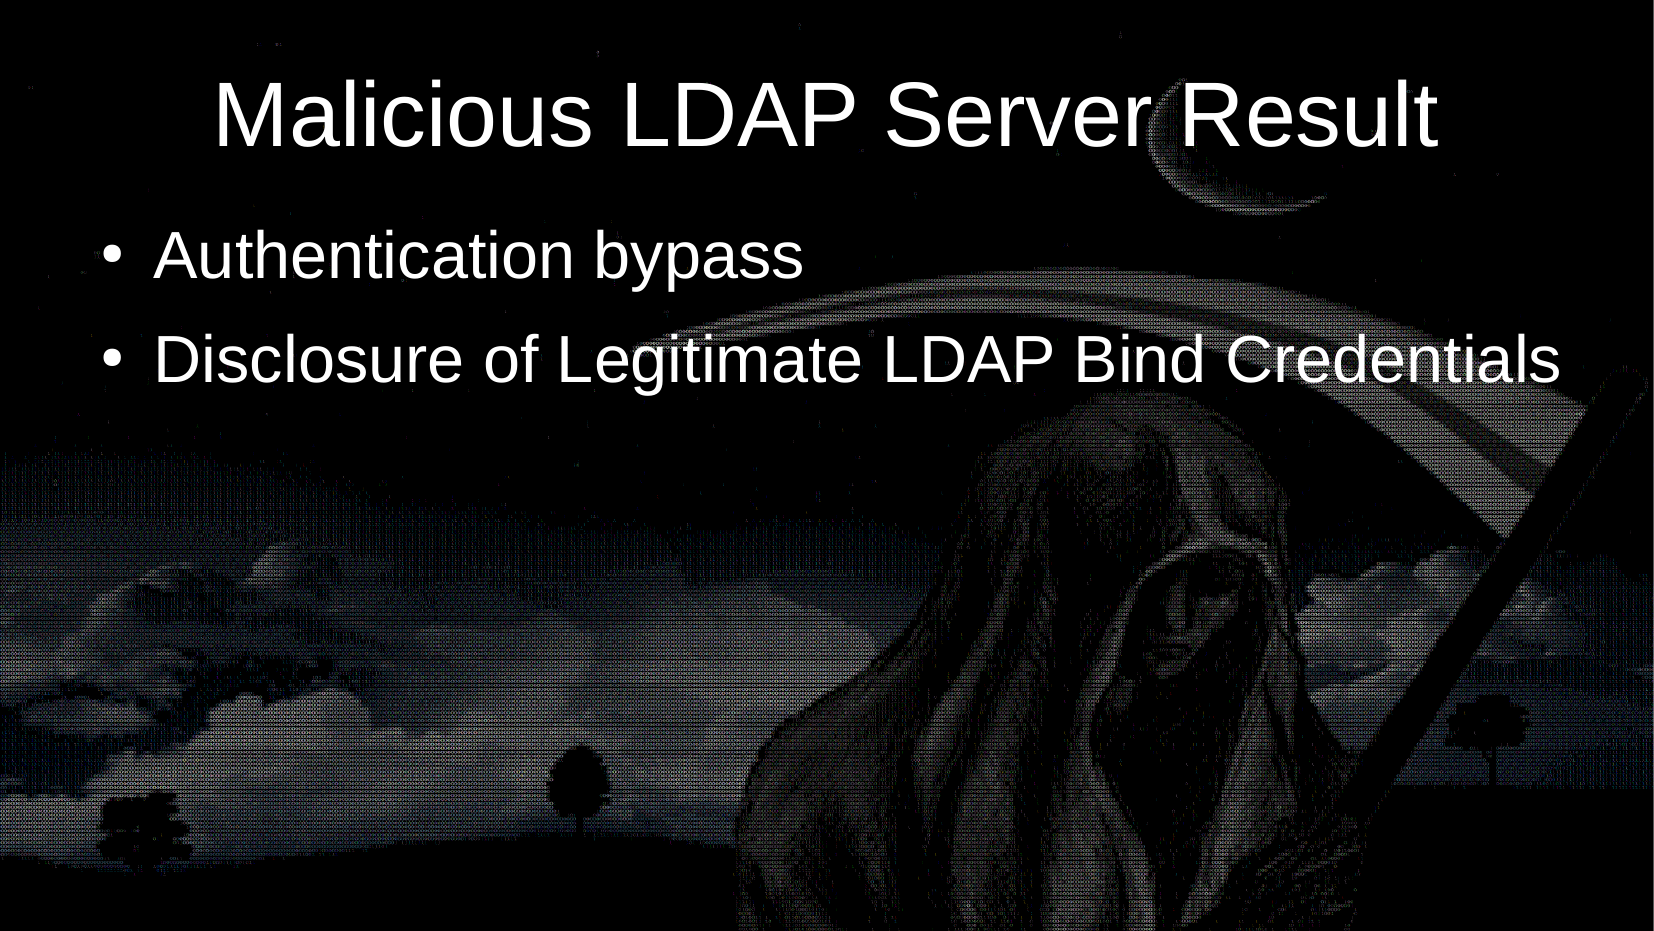

# Malicious LDAP Server Result
Authentication bypass
Disclosure of Legitimate LDAP Bind Credentials